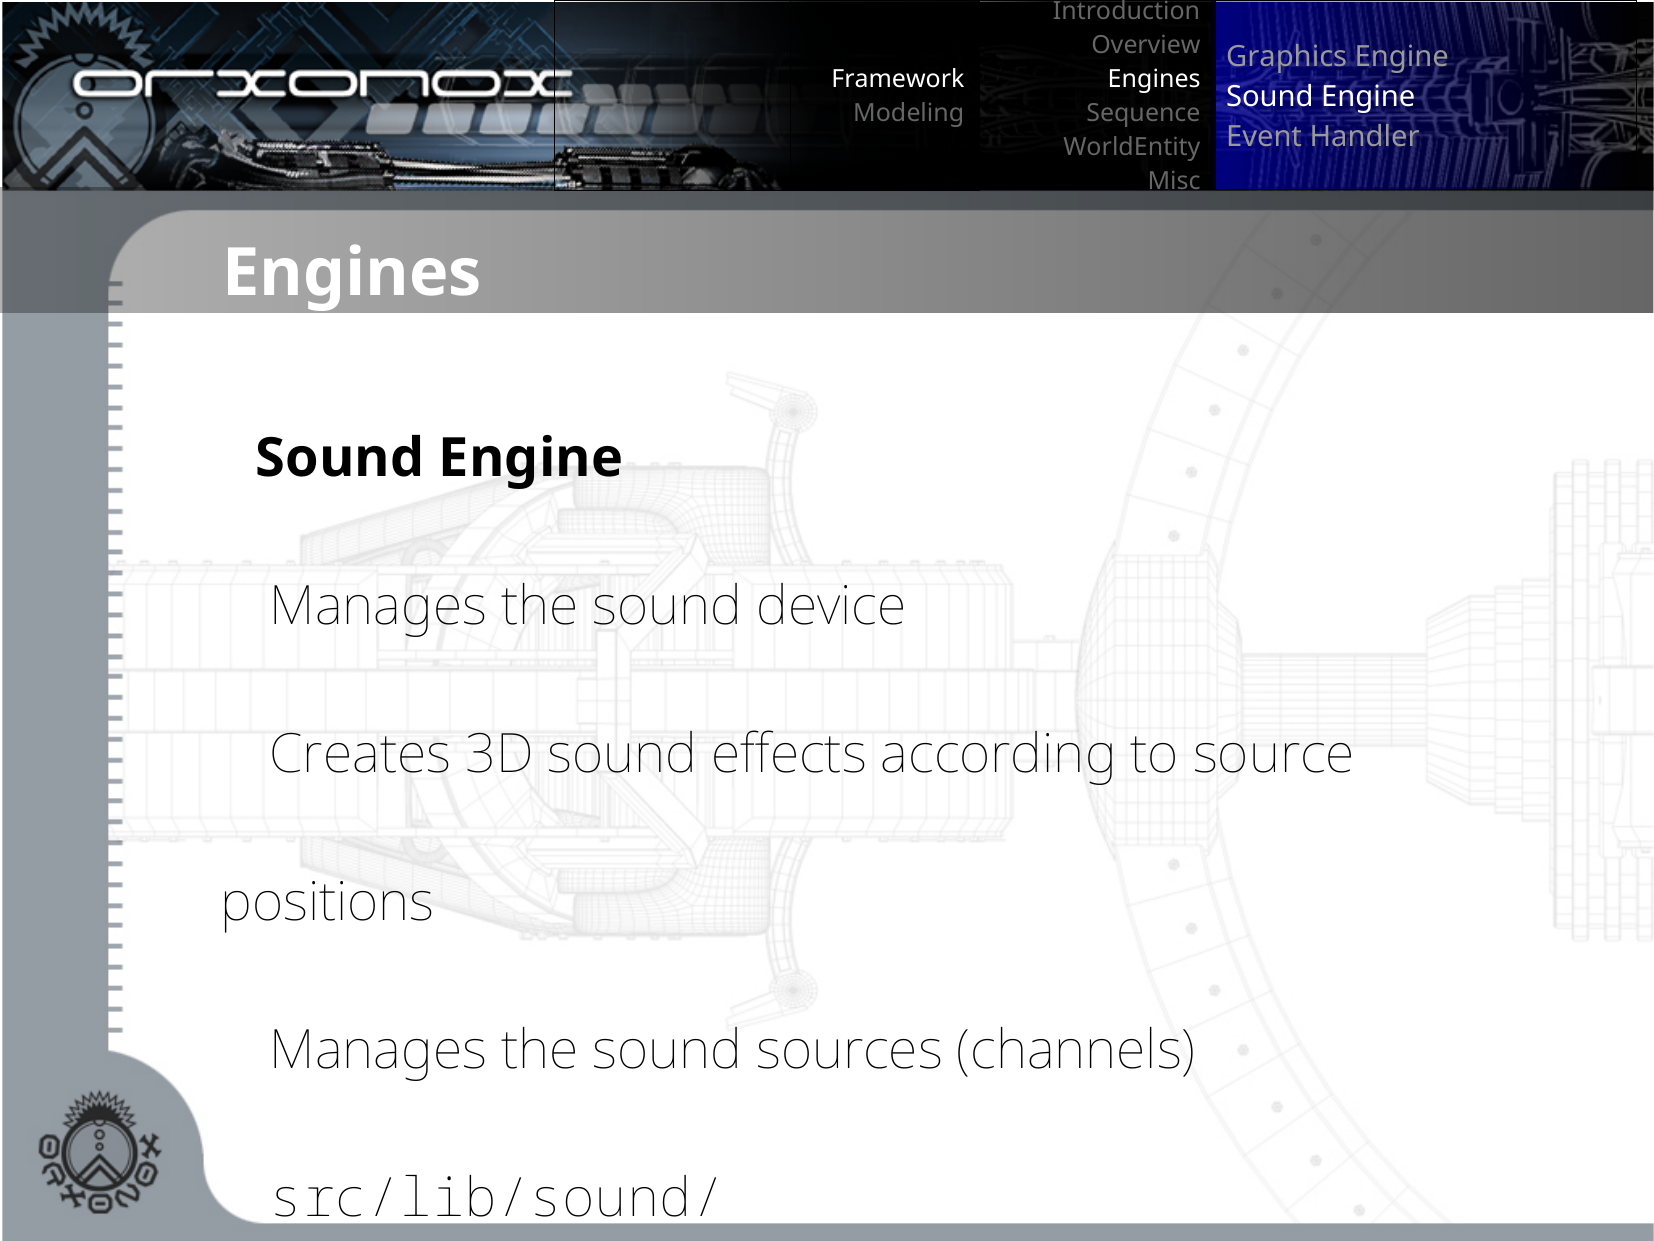

Introduction
Overview
Engines
Sequence
WorldEntity
Misc
Graphics Engine
Sound Engine
Event Handler
Framework
Modeling
Engines
Sound Engine
 Manages the sound device
 Creates 3D sound effects according to source positions
 Manages the sound sources (channels)
 src/lib/sound/